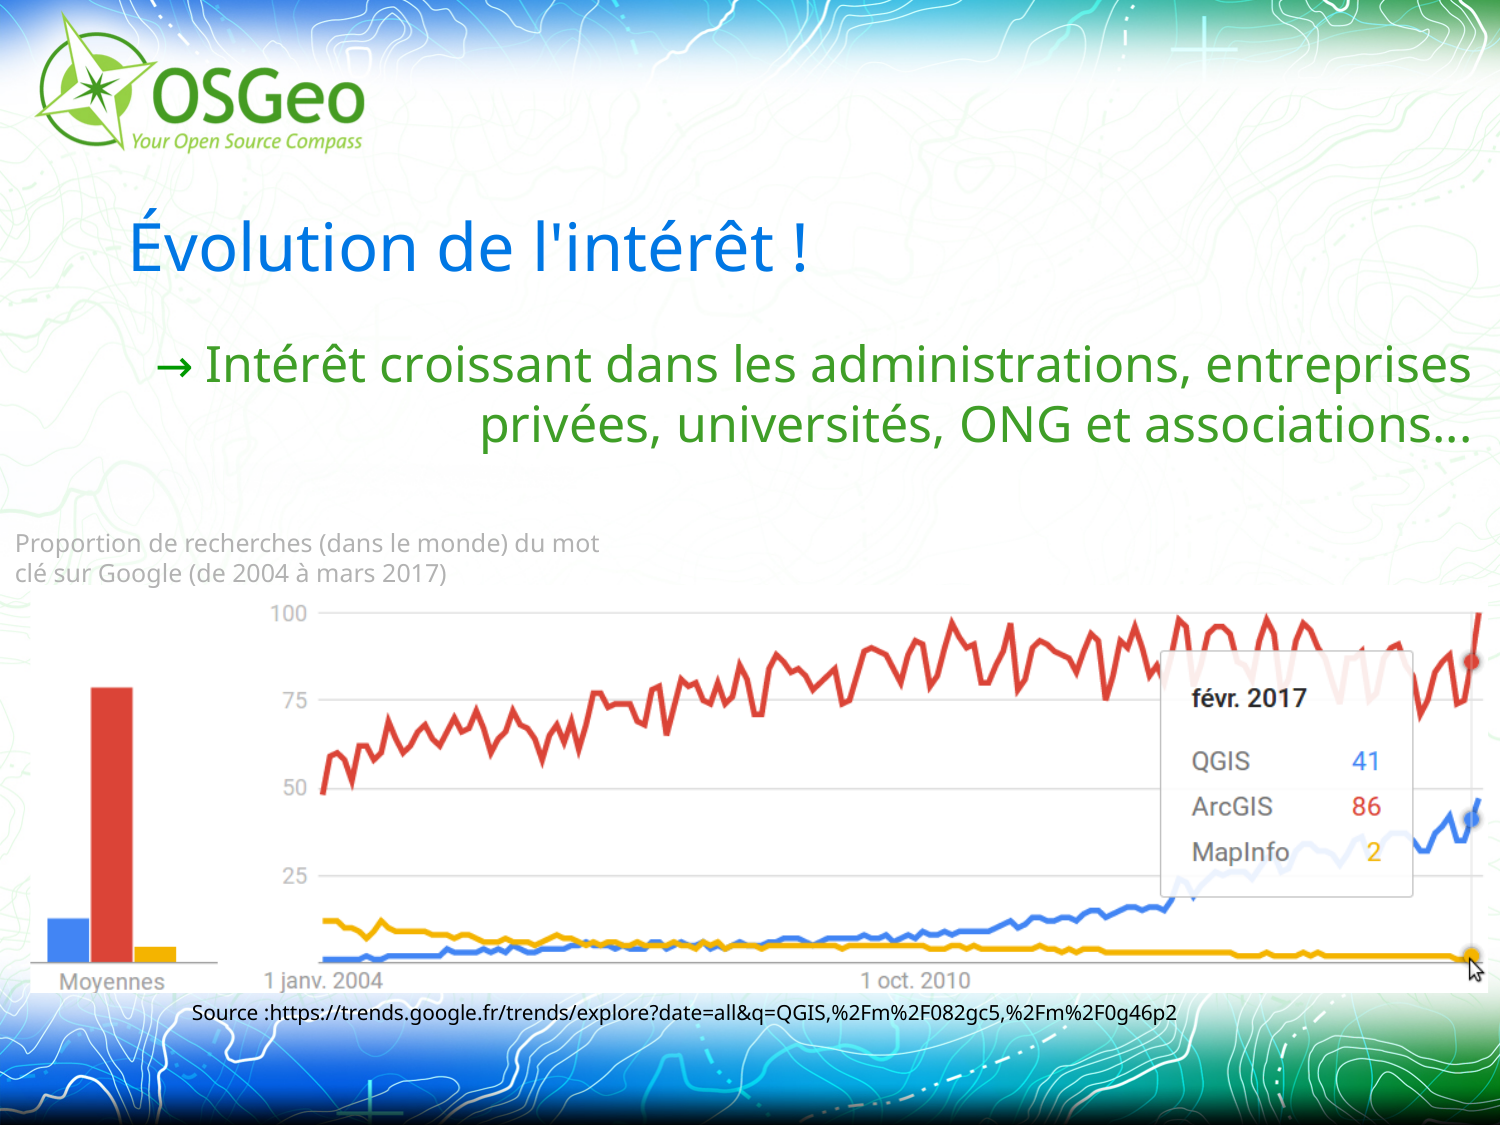

# Évolution de l'intérêt !
→ Intérêt croissant dans les administrations, entreprises privées, universités, ONG et associations...
Proportion de recherches (dans le monde) du mot clé sur Google (de 2004 à mars 2017)
Source :https://trends.google.fr/trends/explore?date=all&q=QGIS,%2Fm%2F082gc5,%2Fm%2F0g46p2